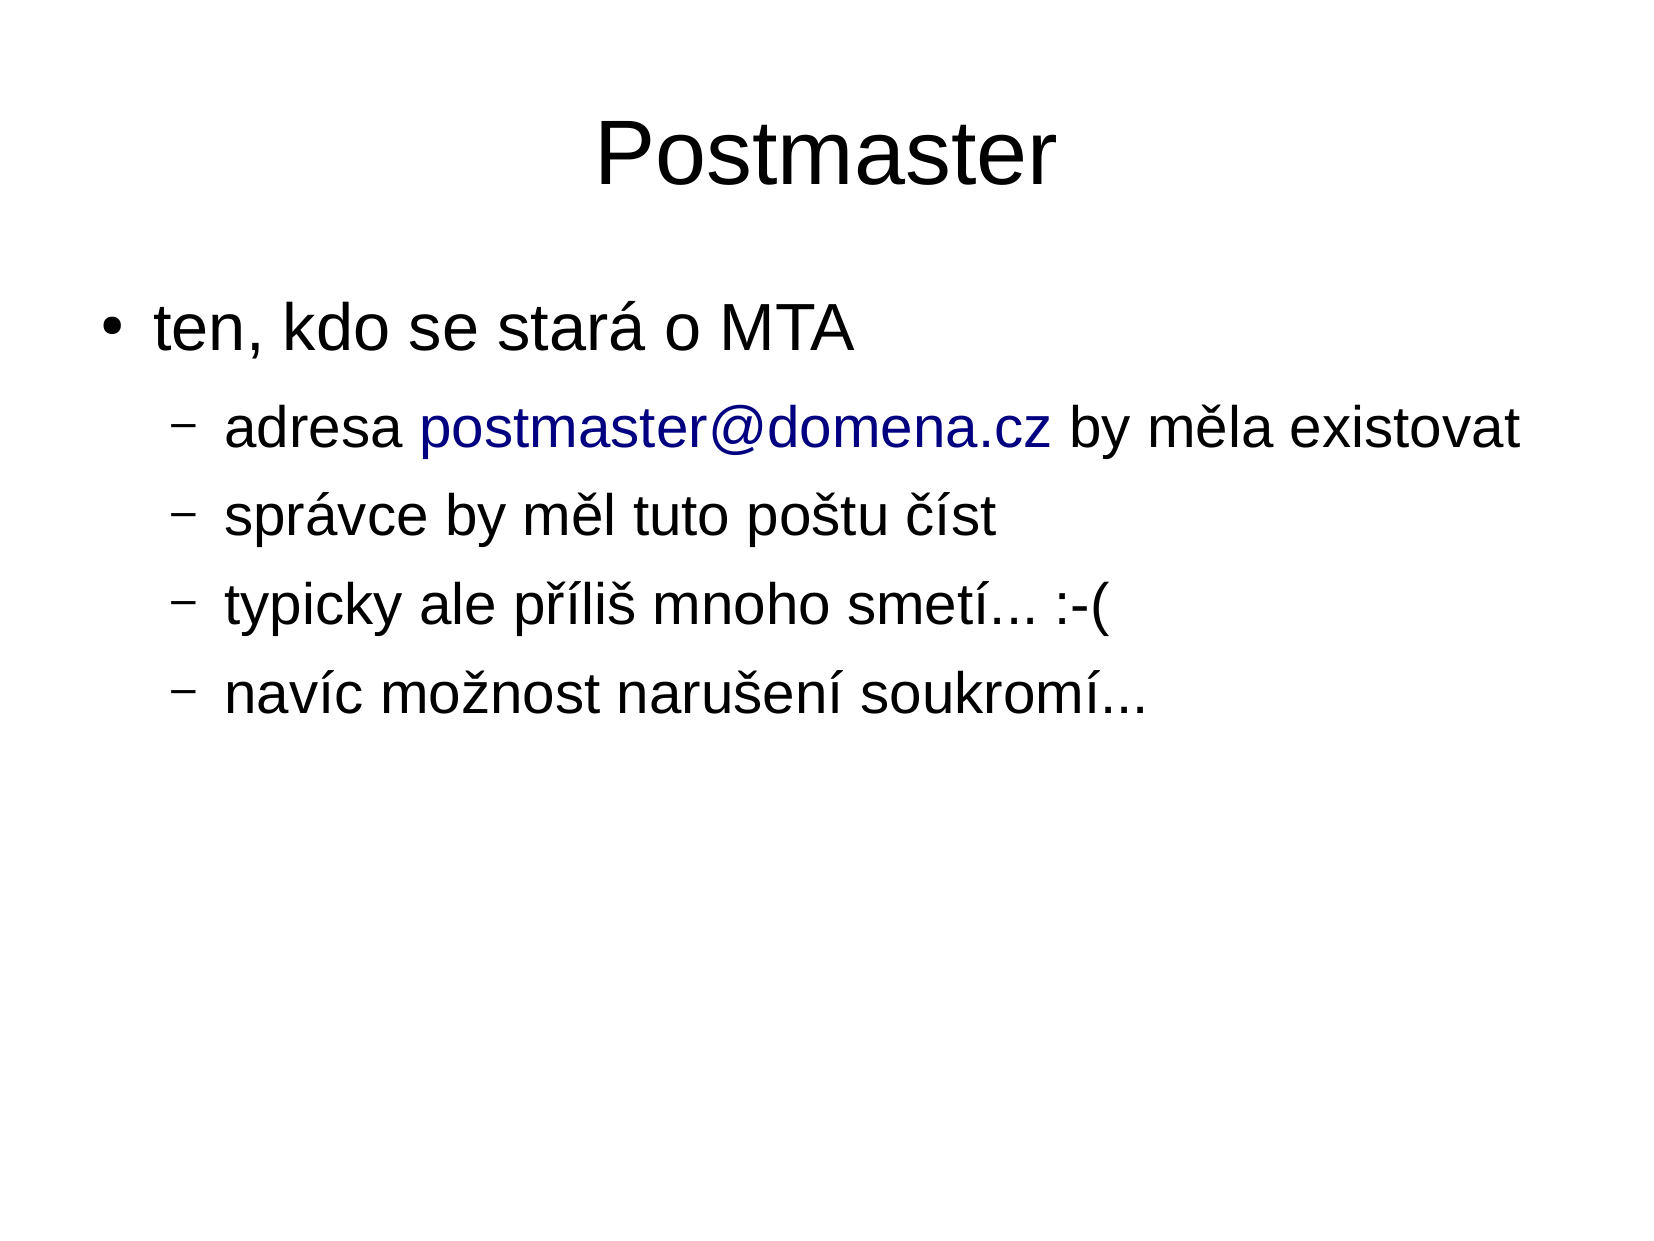

# Postmaster
ten, kdo se stará o MTA
adresa postmaster@domena.cz by měla existovat
správce by měl tuto poštu číst
typicky ale příliš mnoho smetí... :-(
navíc možnost narušení soukromí...